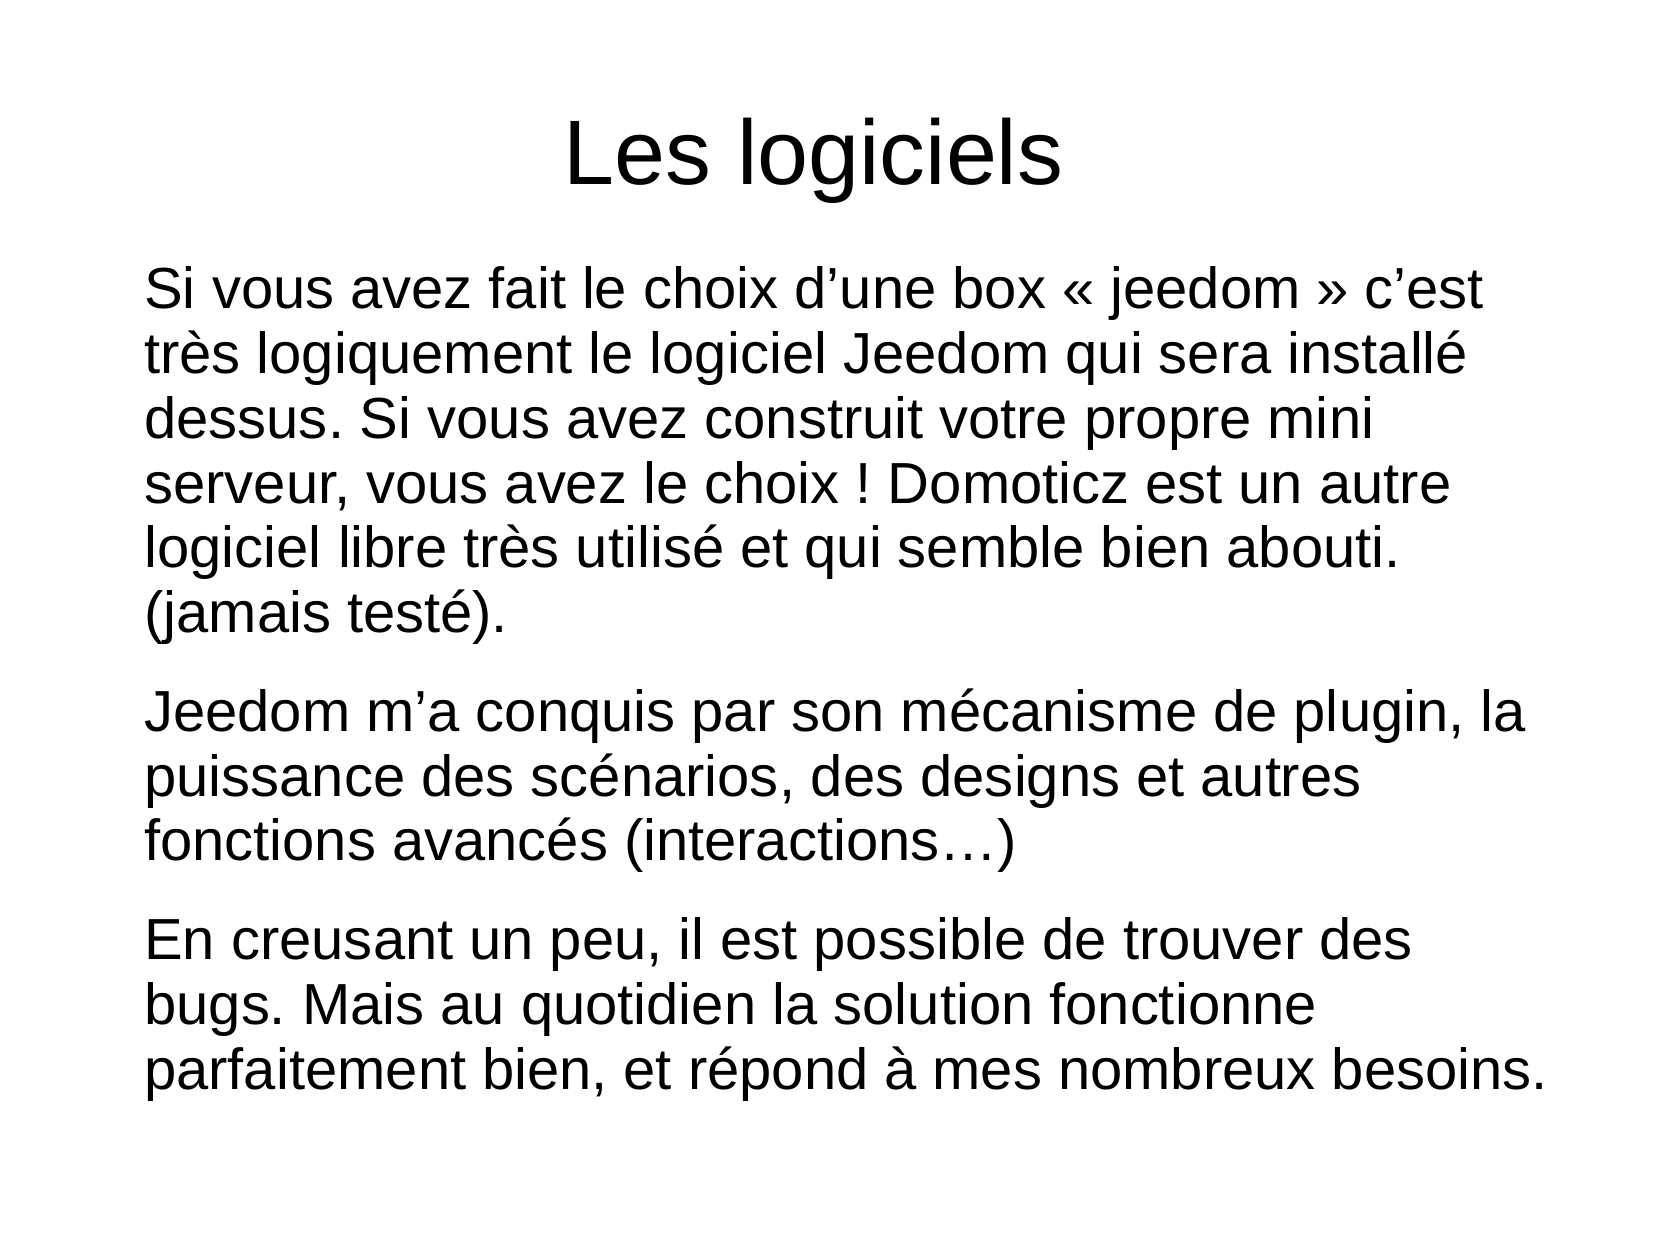

# Les logiciels
Si vous avez fait le choix d’une box « jeedom » c’est très logiquement le logiciel Jeedom qui sera installé dessus. Si vous avez construit votre propre mini serveur, vous avez le choix ! Domoticz est un autre logiciel libre très utilisé et qui semble bien abouti. (jamais testé).
Jeedom m’a conquis par son mécanisme de plugin, la puissance des scénarios, des designs et autres fonctions avancés (interactions…)
En creusant un peu, il est possible de trouver des bugs. Mais au quotidien la solution fonctionne parfaitement bien, et répond à mes nombreux besoins.